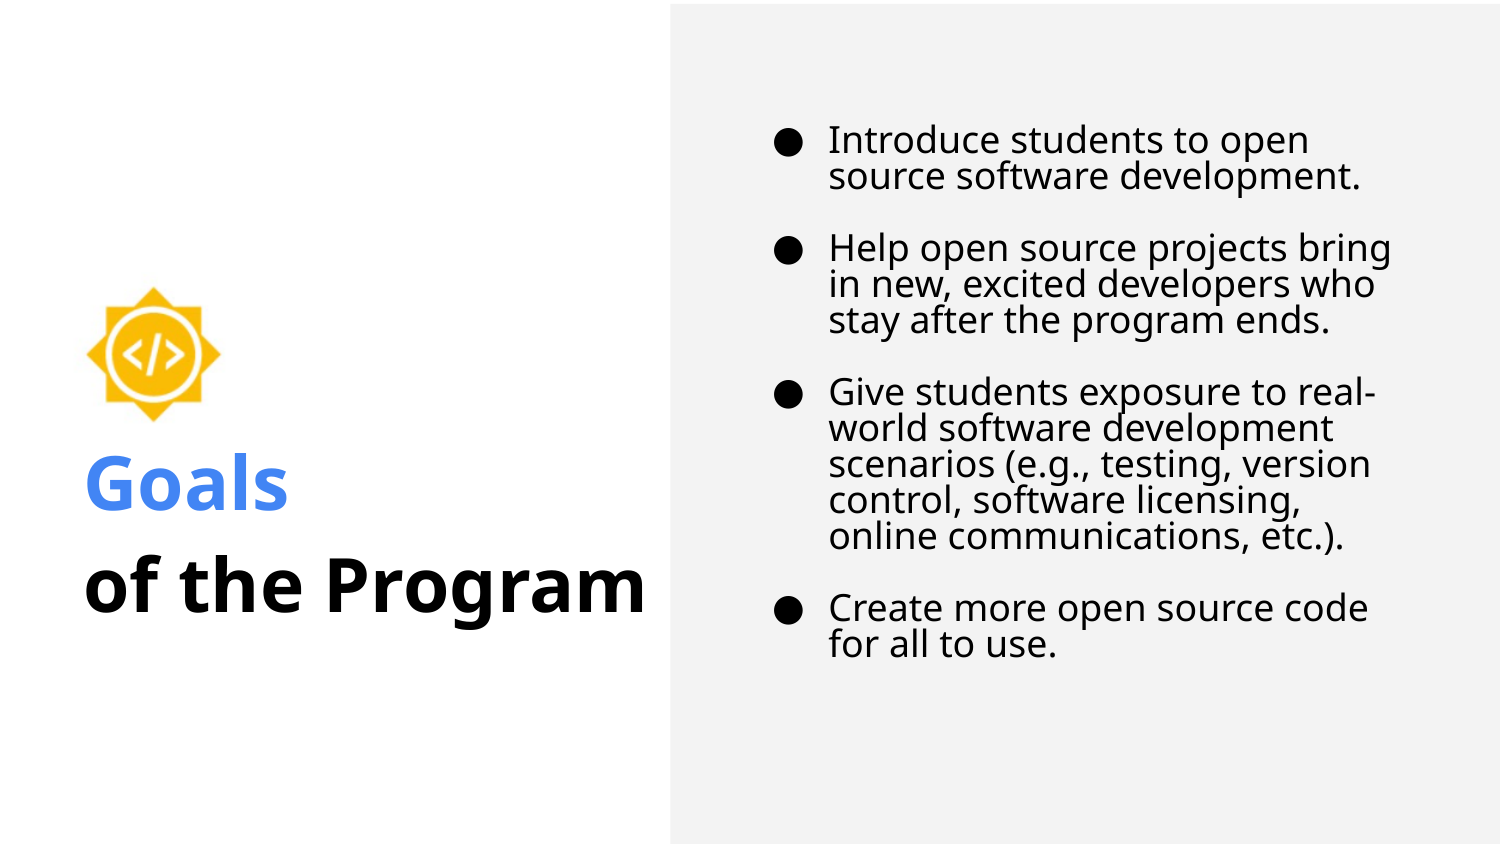

Introduce students to open source software development.
Help open source projects bring in new, excited developers who stay after the program ends.
Give students exposure to real-world software development scenarios (e.g., testing, version control, software licensing, online communications, etc.).
Create more open source code for all to use.
# Goals of the Program